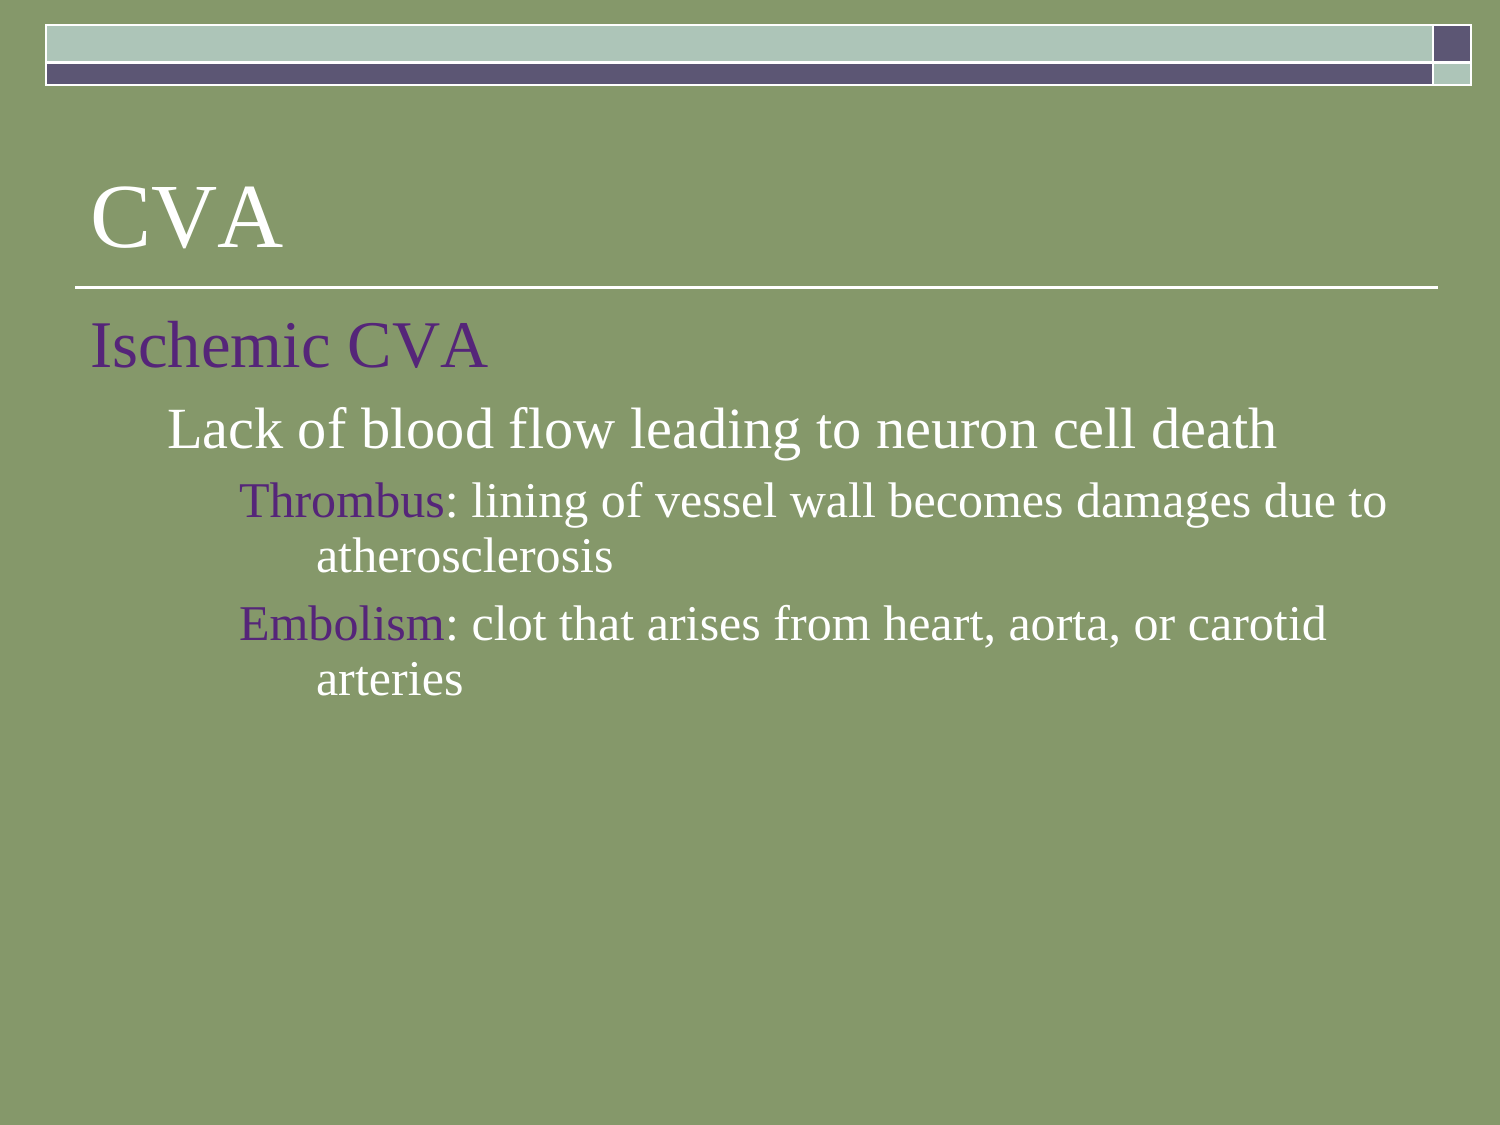

# CVA
Ischemic CVA
Lack of blood flow leading to neuron cell death
Thrombus: lining of vessel wall becomes damages due to atherosclerosis
Embolism: clot that arises from heart, aorta, or carotid arteries